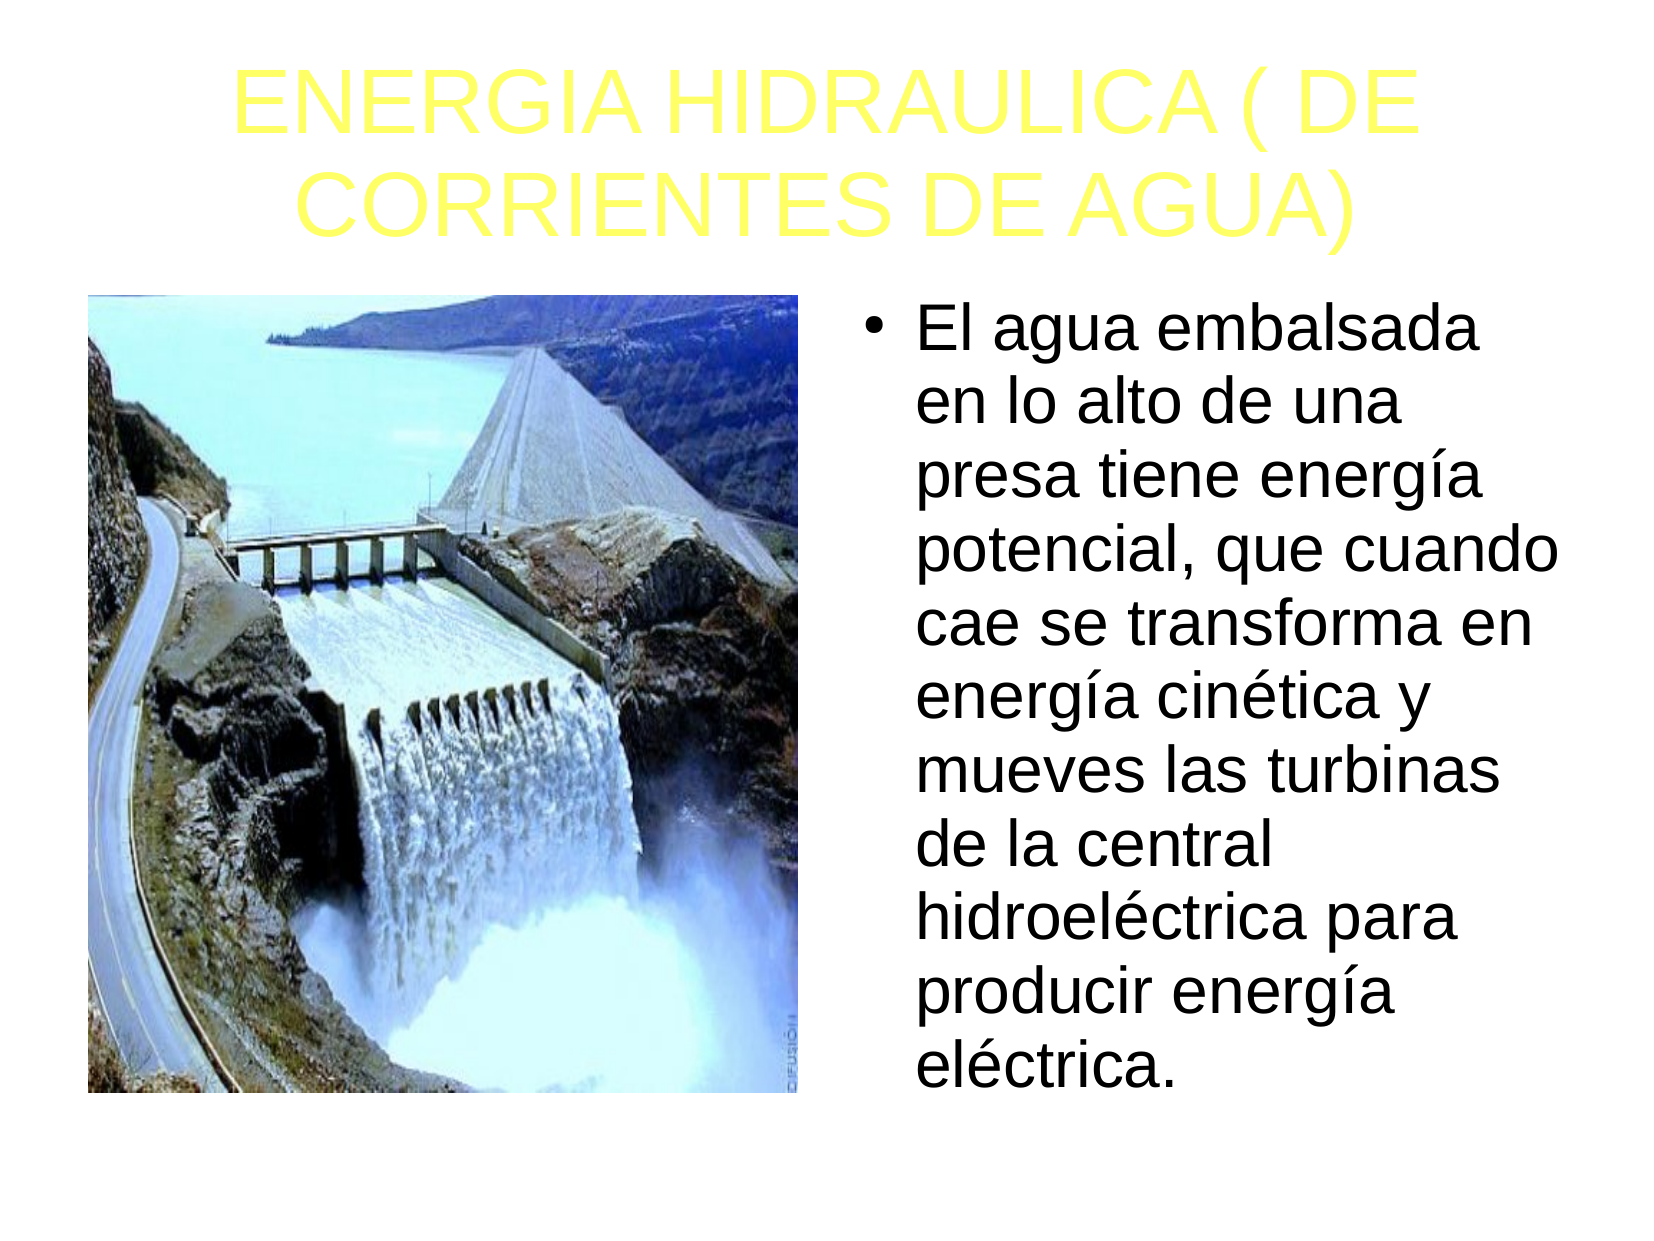

# ENERGIA HIDRAULICA ( DE CORRIENTES DE AGUA)
El agua embalsada en lo alto de una presa tiene energía potencial, que cuando cae se transforma en energía cinética y mueves las turbinas de la central hidroeléctrica para producir energía eléctrica.